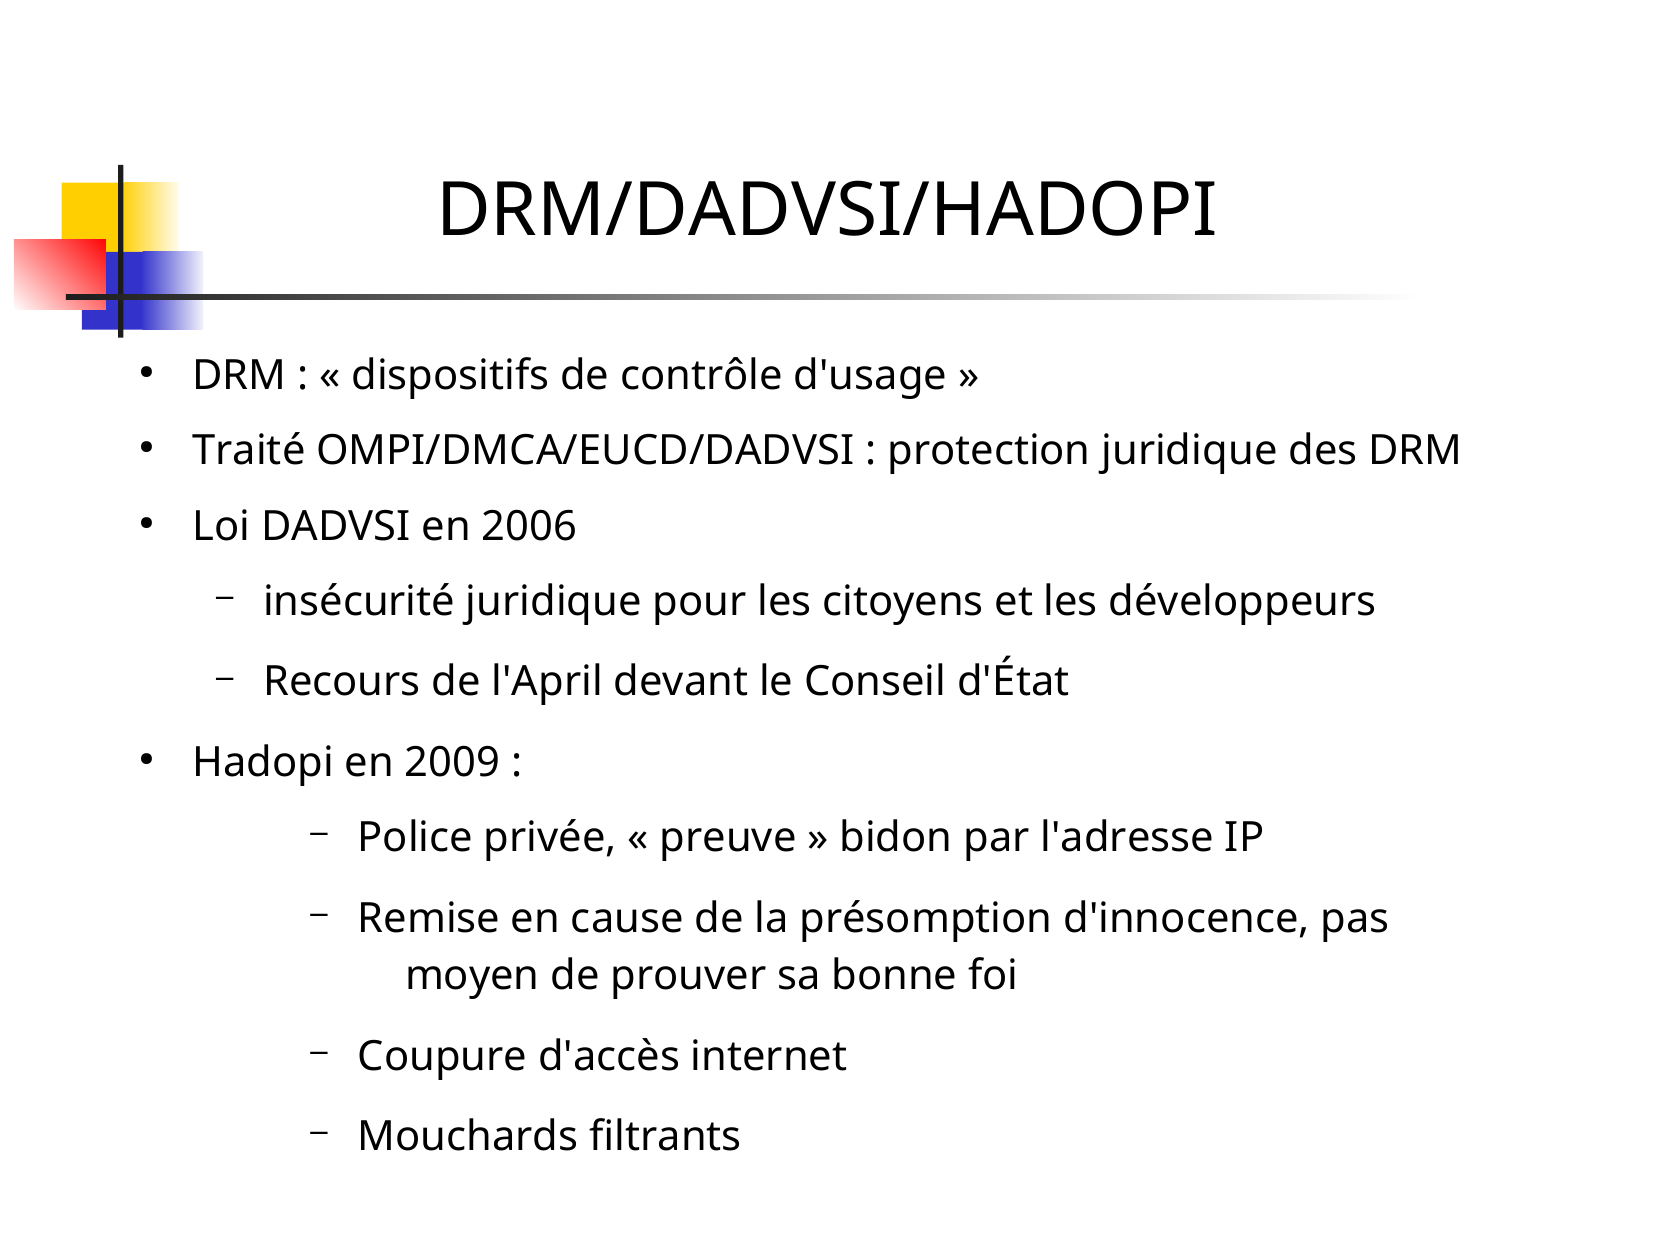

# DRM/DADVSI/HADOPI
DRM : « dispositifs de contrôle d'usage »
Traité OMPI/DMCA/EUCD/DADVSI : protection juridique des DRM
Loi DADVSI en 2006
insécurité juridique pour les citoyens et les développeurs
Recours de l'April devant le Conseil d'État
Hadopi en 2009 :
Police privée, « preuve » bidon par l'adresse IP
Remise en cause de la présomption d'innocence, pas moyen de prouver sa bonne foi
Coupure d'accès internet
Mouchards filtrants